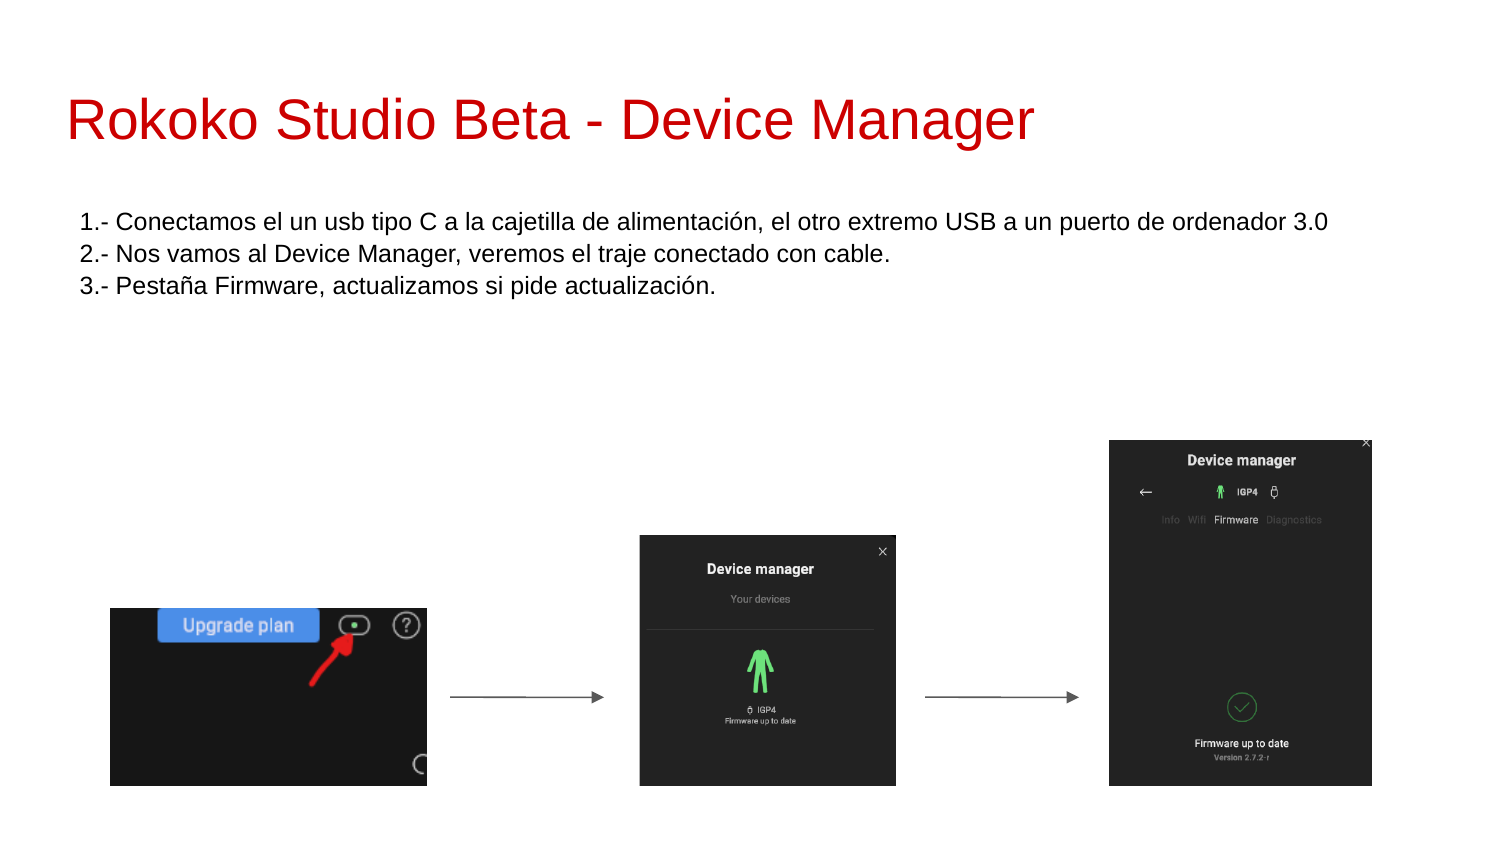

# Rokoko Studio Beta - Device Manager
1.- Conectamos el un usb tipo C a la cajetilla de alimentación, el otro extremo USB a un puerto de ordenador 3.0
2.- Nos vamos al Device Manager, veremos el traje conectado con cable.
3.- Pestaña Firmware, actualizamos si pide actualización.